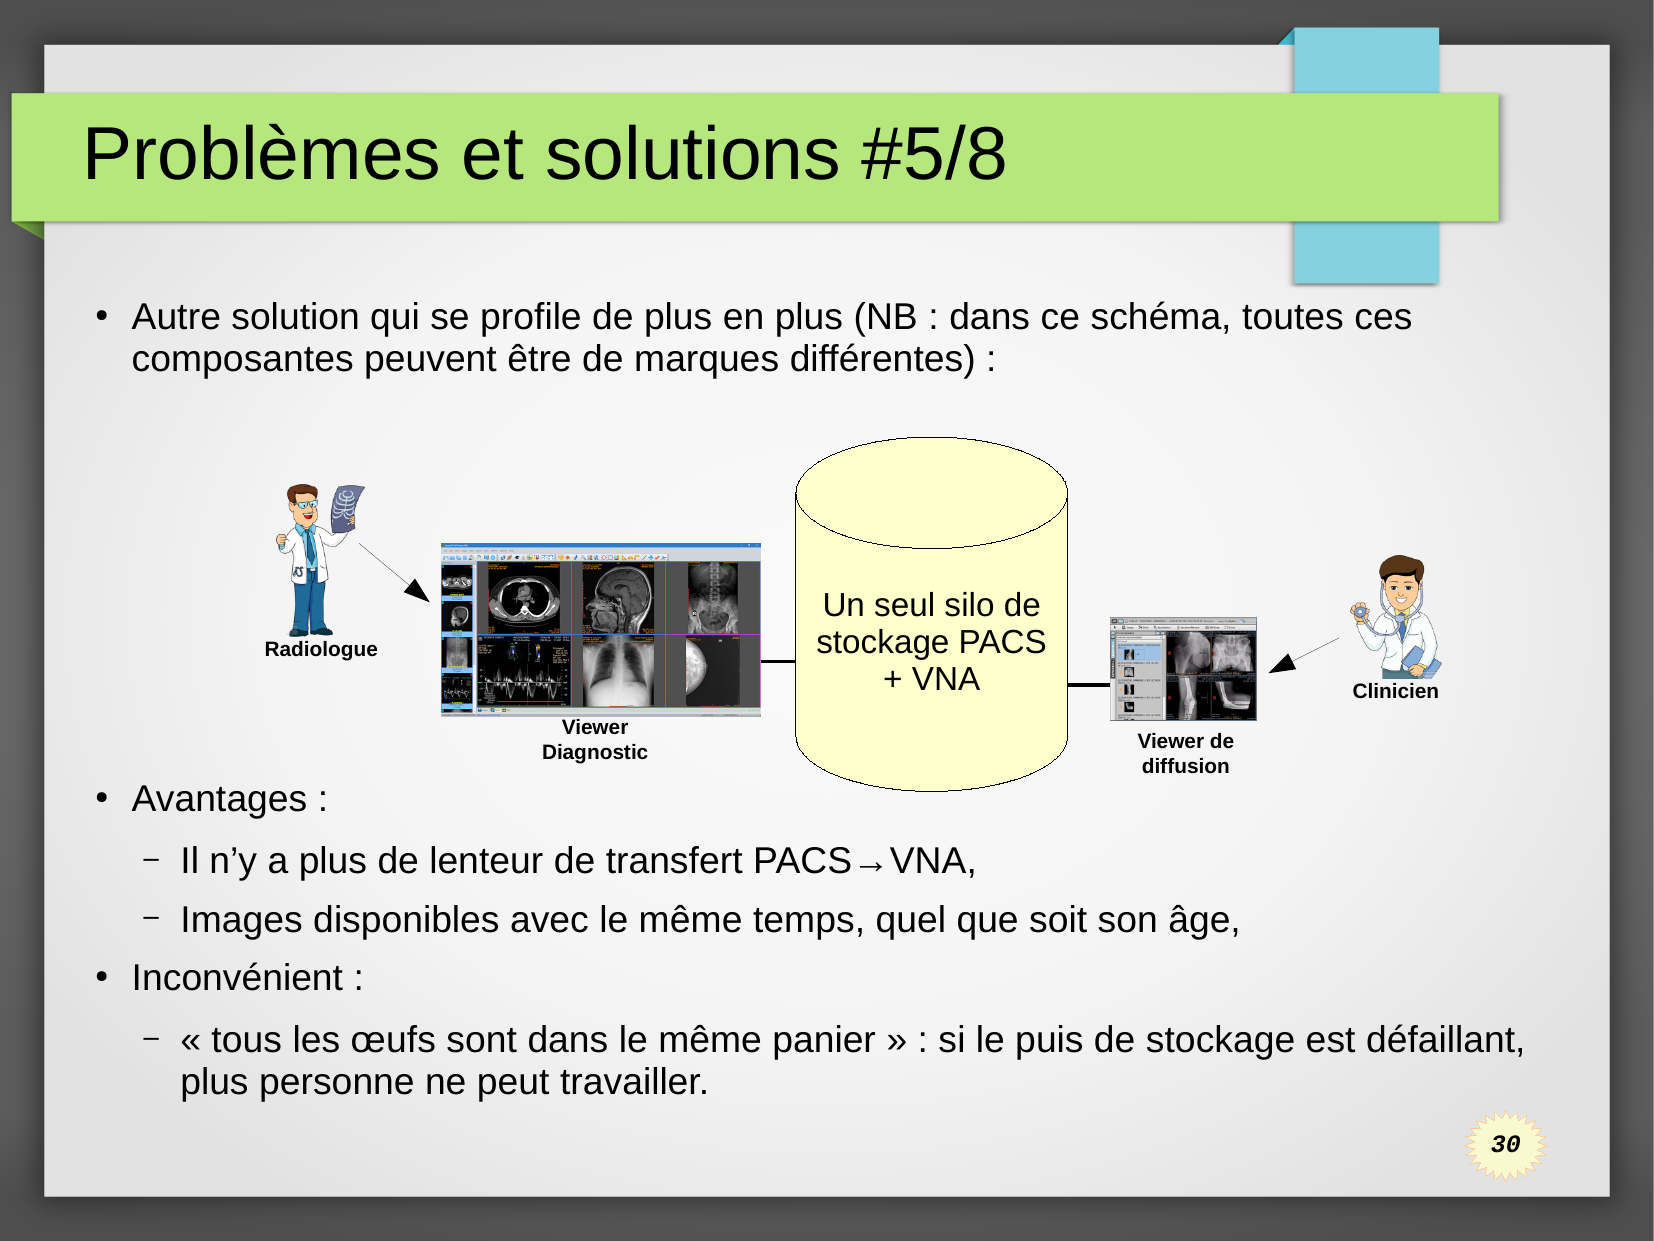

# Problèmes et solutions #5/8
Autre solution qui se profile de plus en plus (NB : dans ce schéma, toutes ces composantes peuvent être de marques différentes) :
Avantages :
Il n’y a plus de lenteur de transfert PACS→VNA,
Images disponibles avec le même temps, quel que soit son âge,
Inconvénient :
« tous les œufs sont dans le même panier » : si le puis de stockage est défaillant, plus personne ne peut travailler.
Un seul silo de stockage PACS + VNA
Radiologue
Viewer Diagnostic
Clinicien
Viewer de diffusion